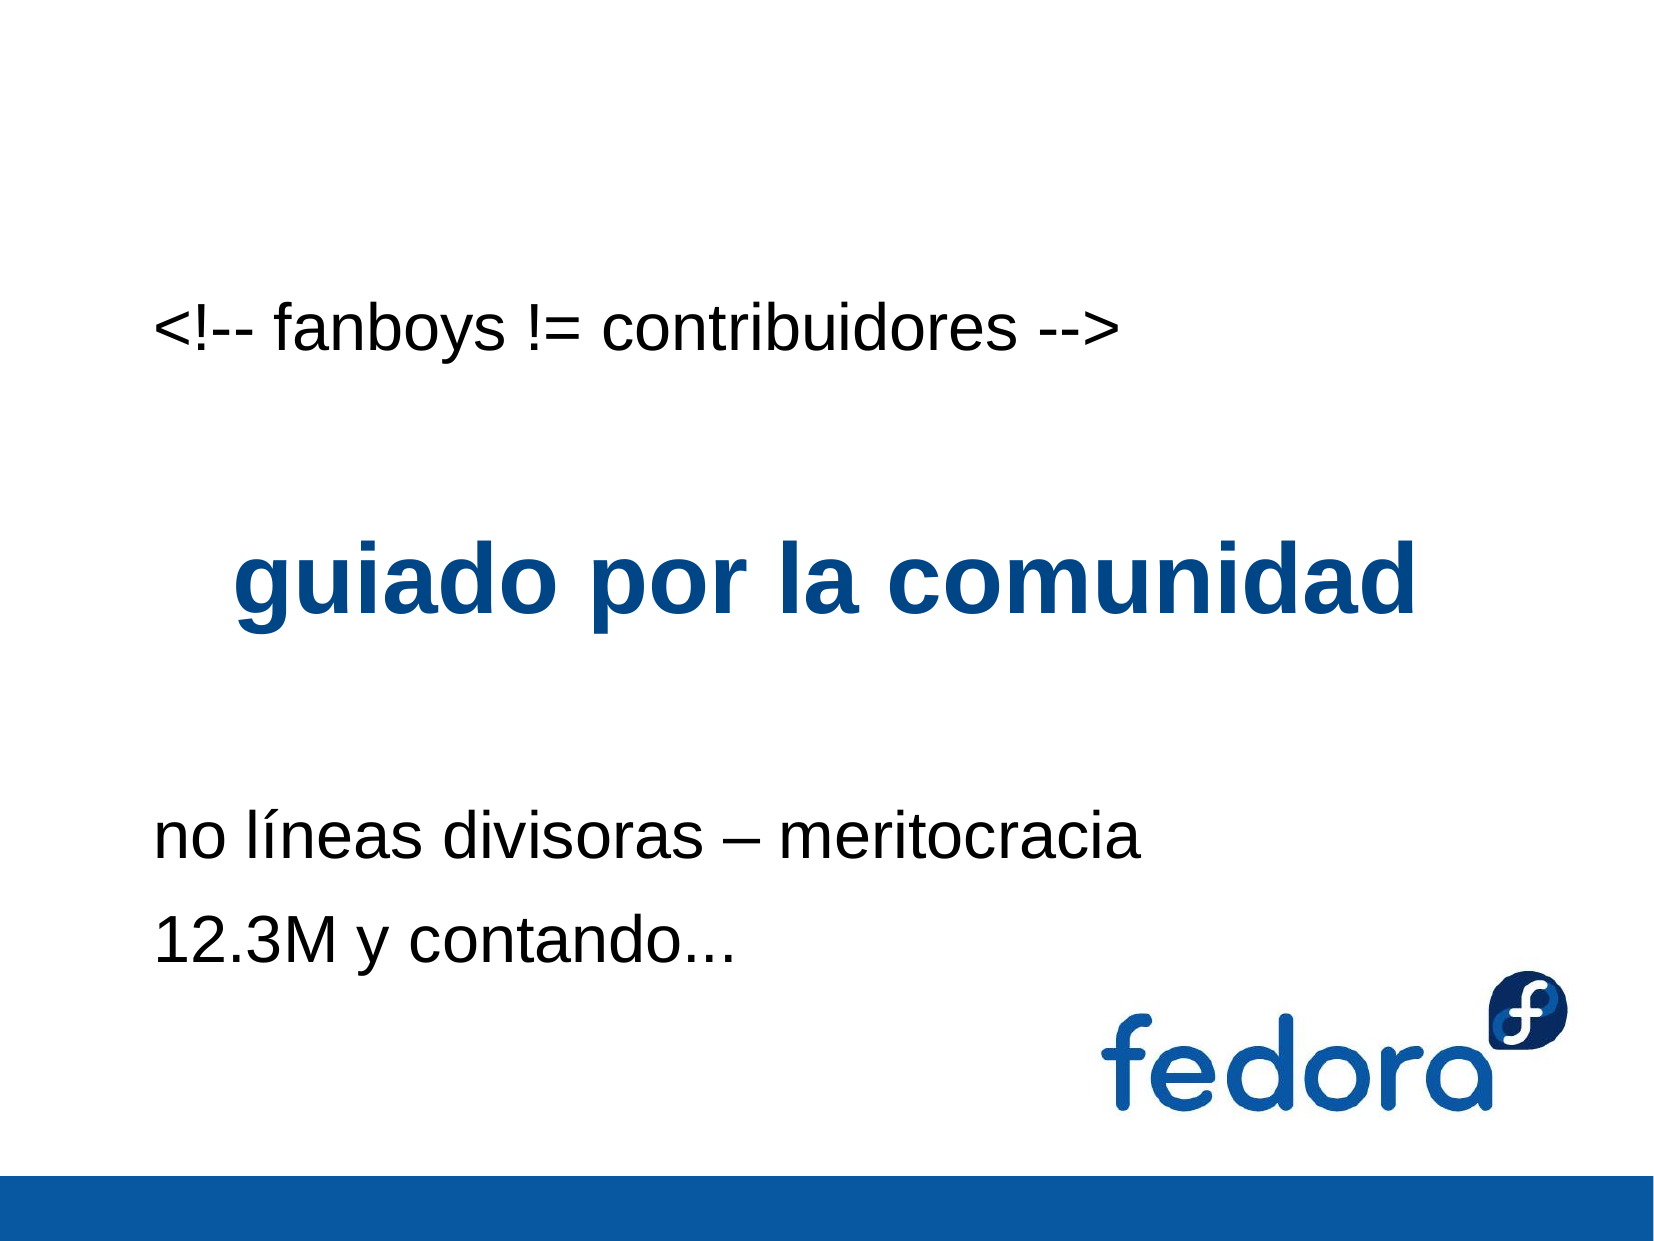

# guiado por la comunidad
<!-- fanboys != contribuidores -->
no líneas divisoras – meritocracia
12.3M y contando...